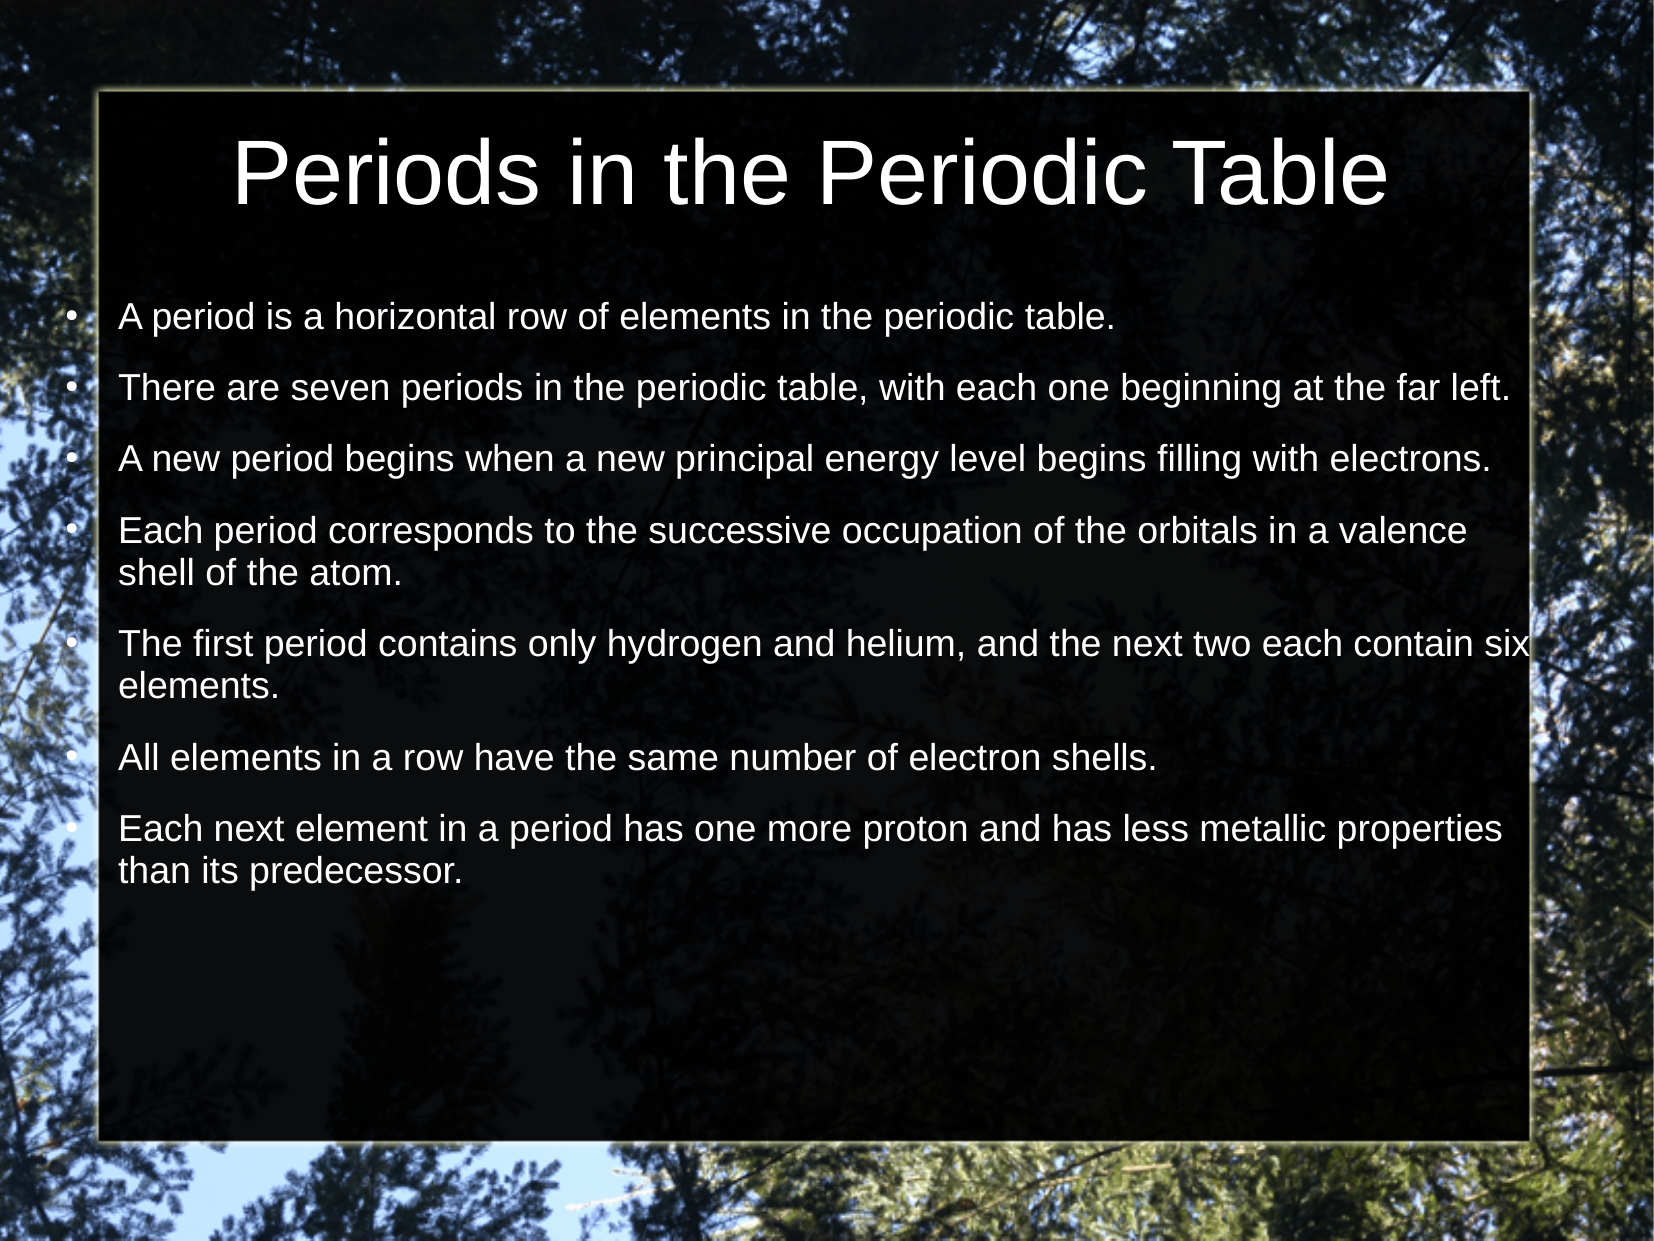

# Periods in the Periodic Table
A period is a horizontal row of elements in the periodic table.
There are seven periods in the periodic table, with each one beginning at the far left.
A new period begins when a new principal energy level begins filling with electrons.
Each period corresponds to the successive occupation of the orbitals in a valence shell of the atom.
The first period contains only hydrogen and helium, and the next two each contain six elements.
All elements in a row have the same number of electron shells.
Each next element in a period has one more proton and has less metallic properties than its predecessor.